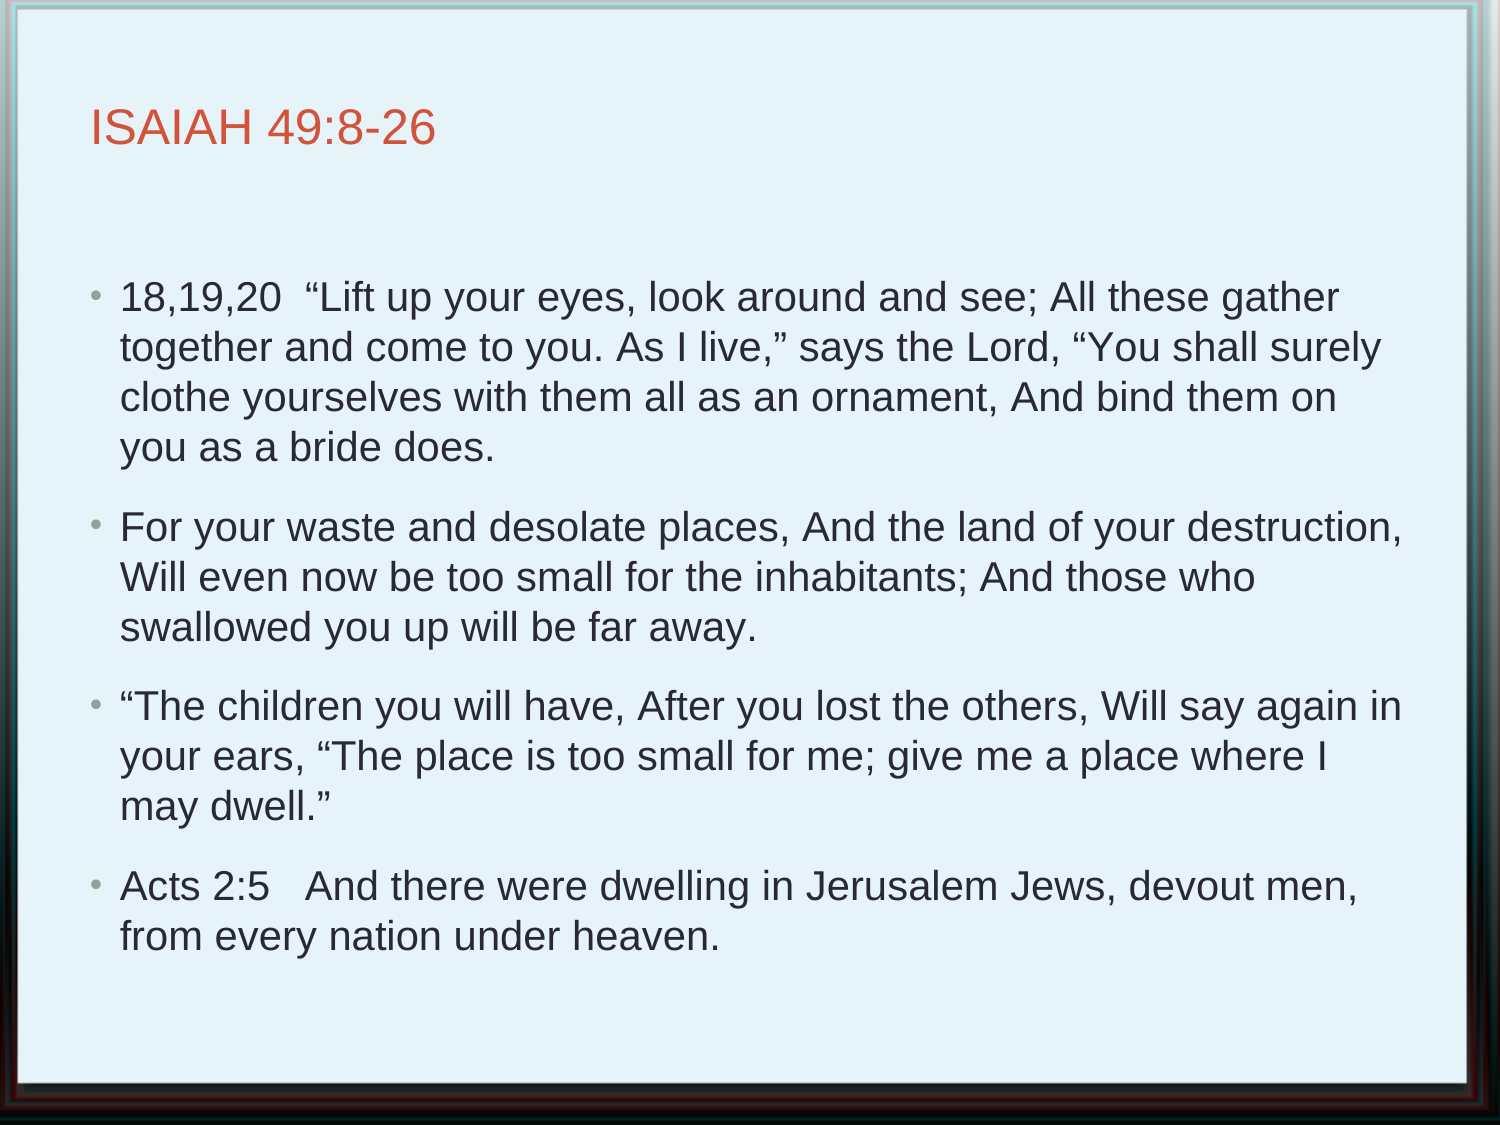

# ISAIAH 49:8-26
18,19,20 “Lift up your eyes, look around and see; All these gather together and come to you. As I live,” says the Lord, “You shall surely clothe yourselves with them all as an ornament, And bind them on you as a bride does.
For your waste and desolate places, And the land of your destruction, Will even now be too small for the inhabitants; And those who swallowed you up will be far away.
“The children you will have, After you lost the others, Will say again in your ears, “The place is too small for me; give me a place where I may dwell.”
Acts 2:5 And there were dwelling in Jerusalem Jews, devout men, from every nation under heaven.